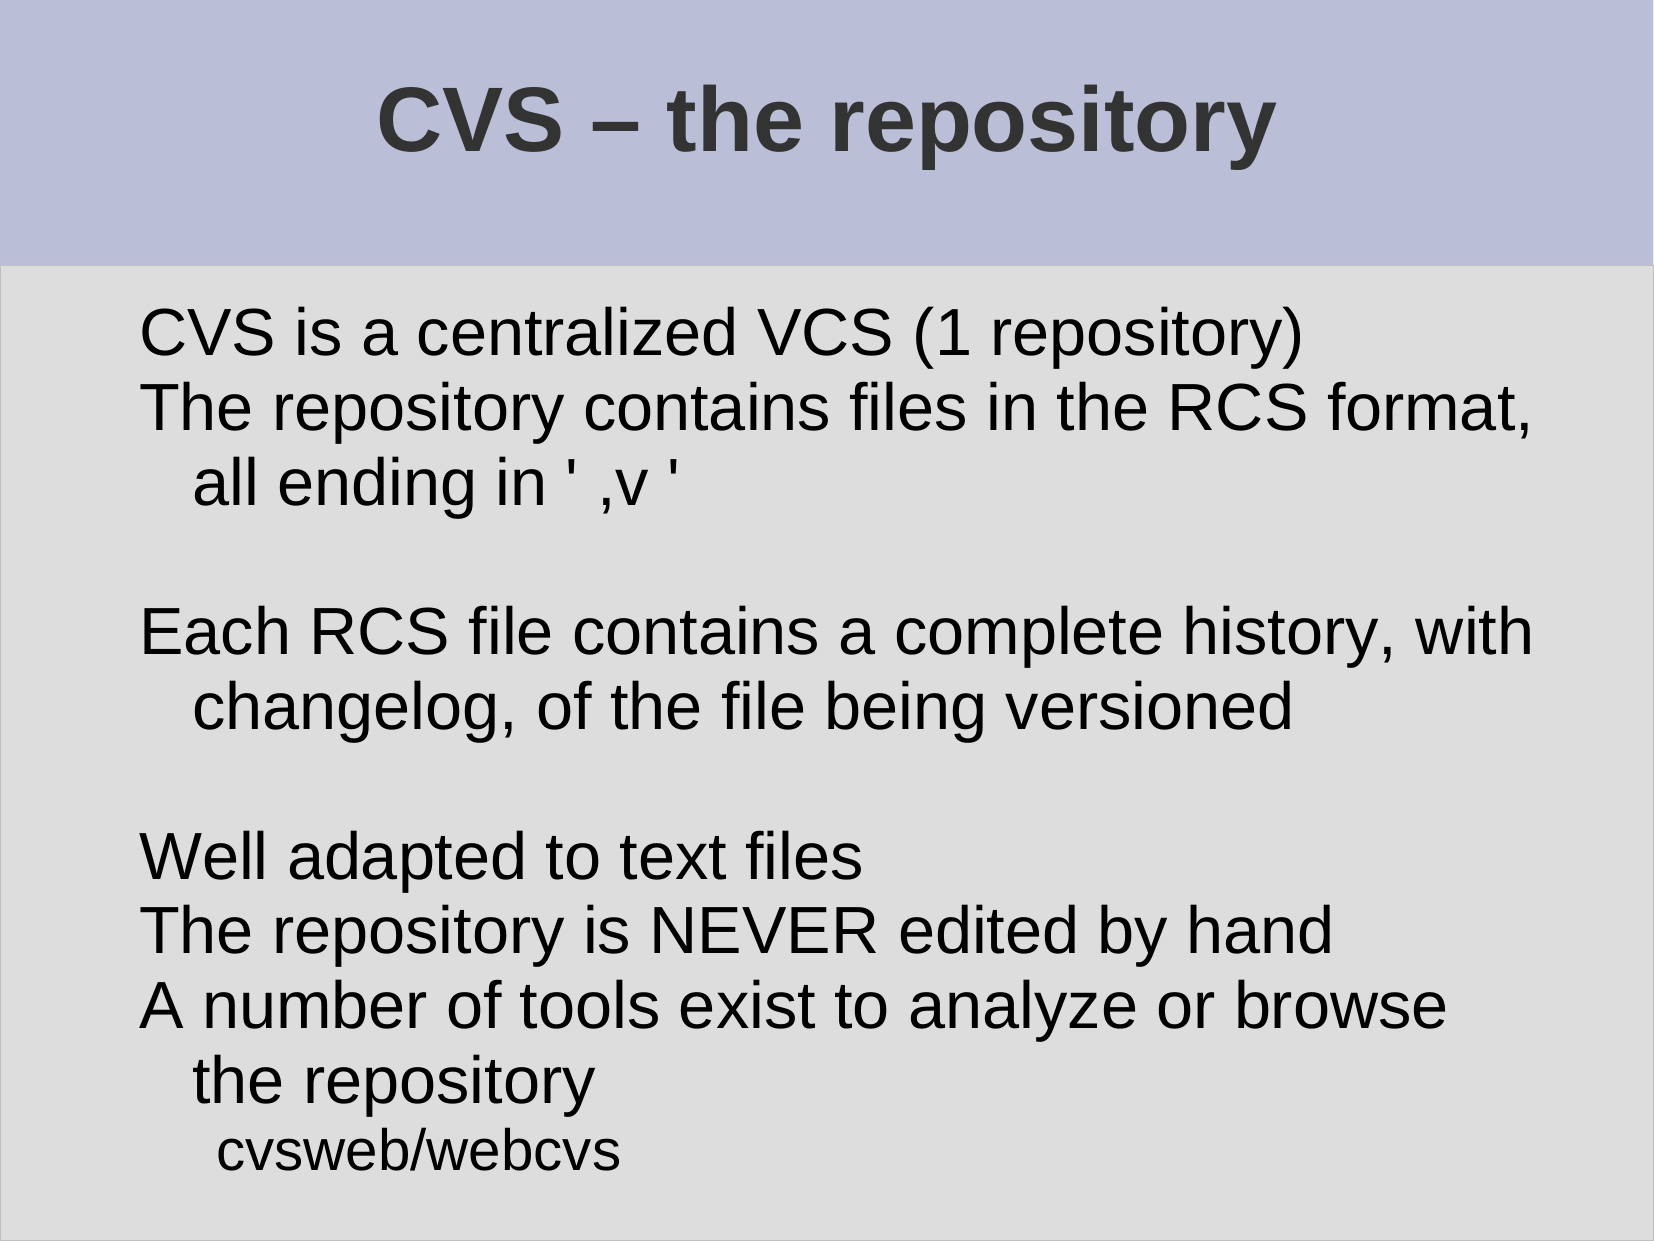

# CVS – the repository
CVS is a centralized VCS (1 repository)
The repository contains files in the RCS format, all ending in ' ,v '
Each RCS file contains a complete history, with changelog, of the file being versioned
Well adapted to text files
The repository is NEVER edited by hand
A number of tools exist to analyze or browse the repository
cvsweb/webcvs